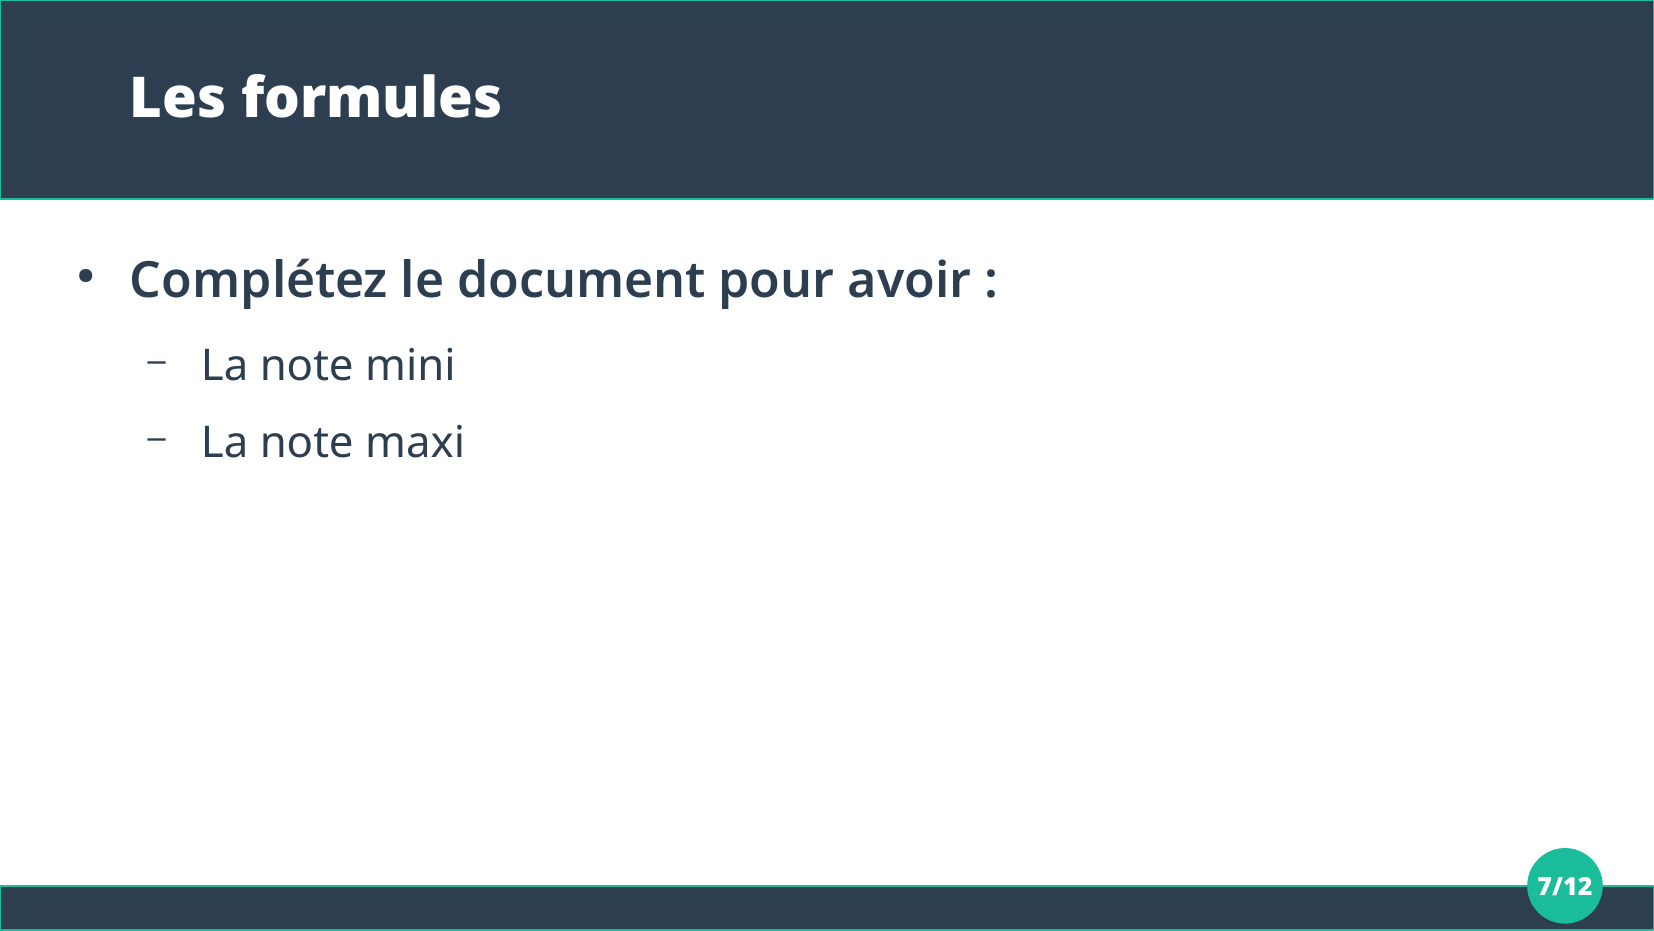

# Les formules
Complétez le document pour avoir :
La note mini
La note maxi
7